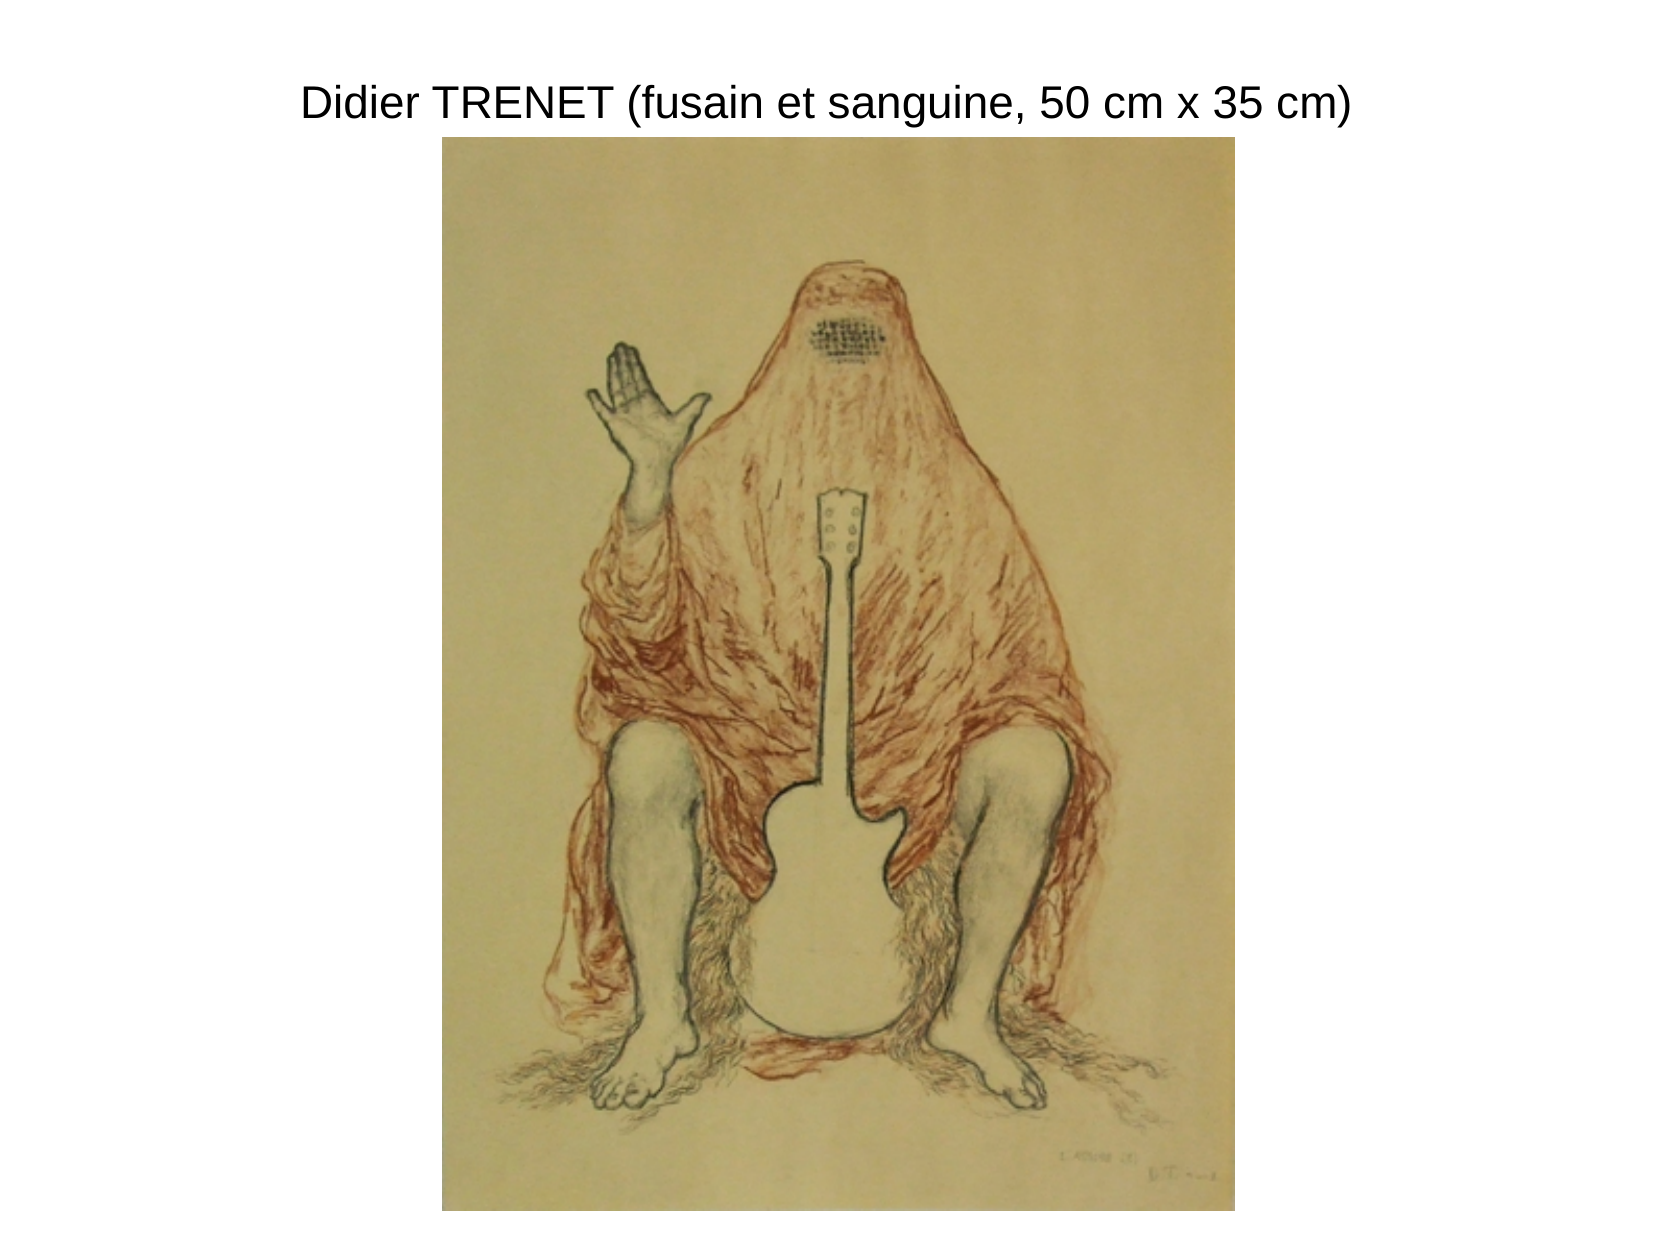

# Didier TRENET (fusain et sanguine, 50 cm x 35 cm)